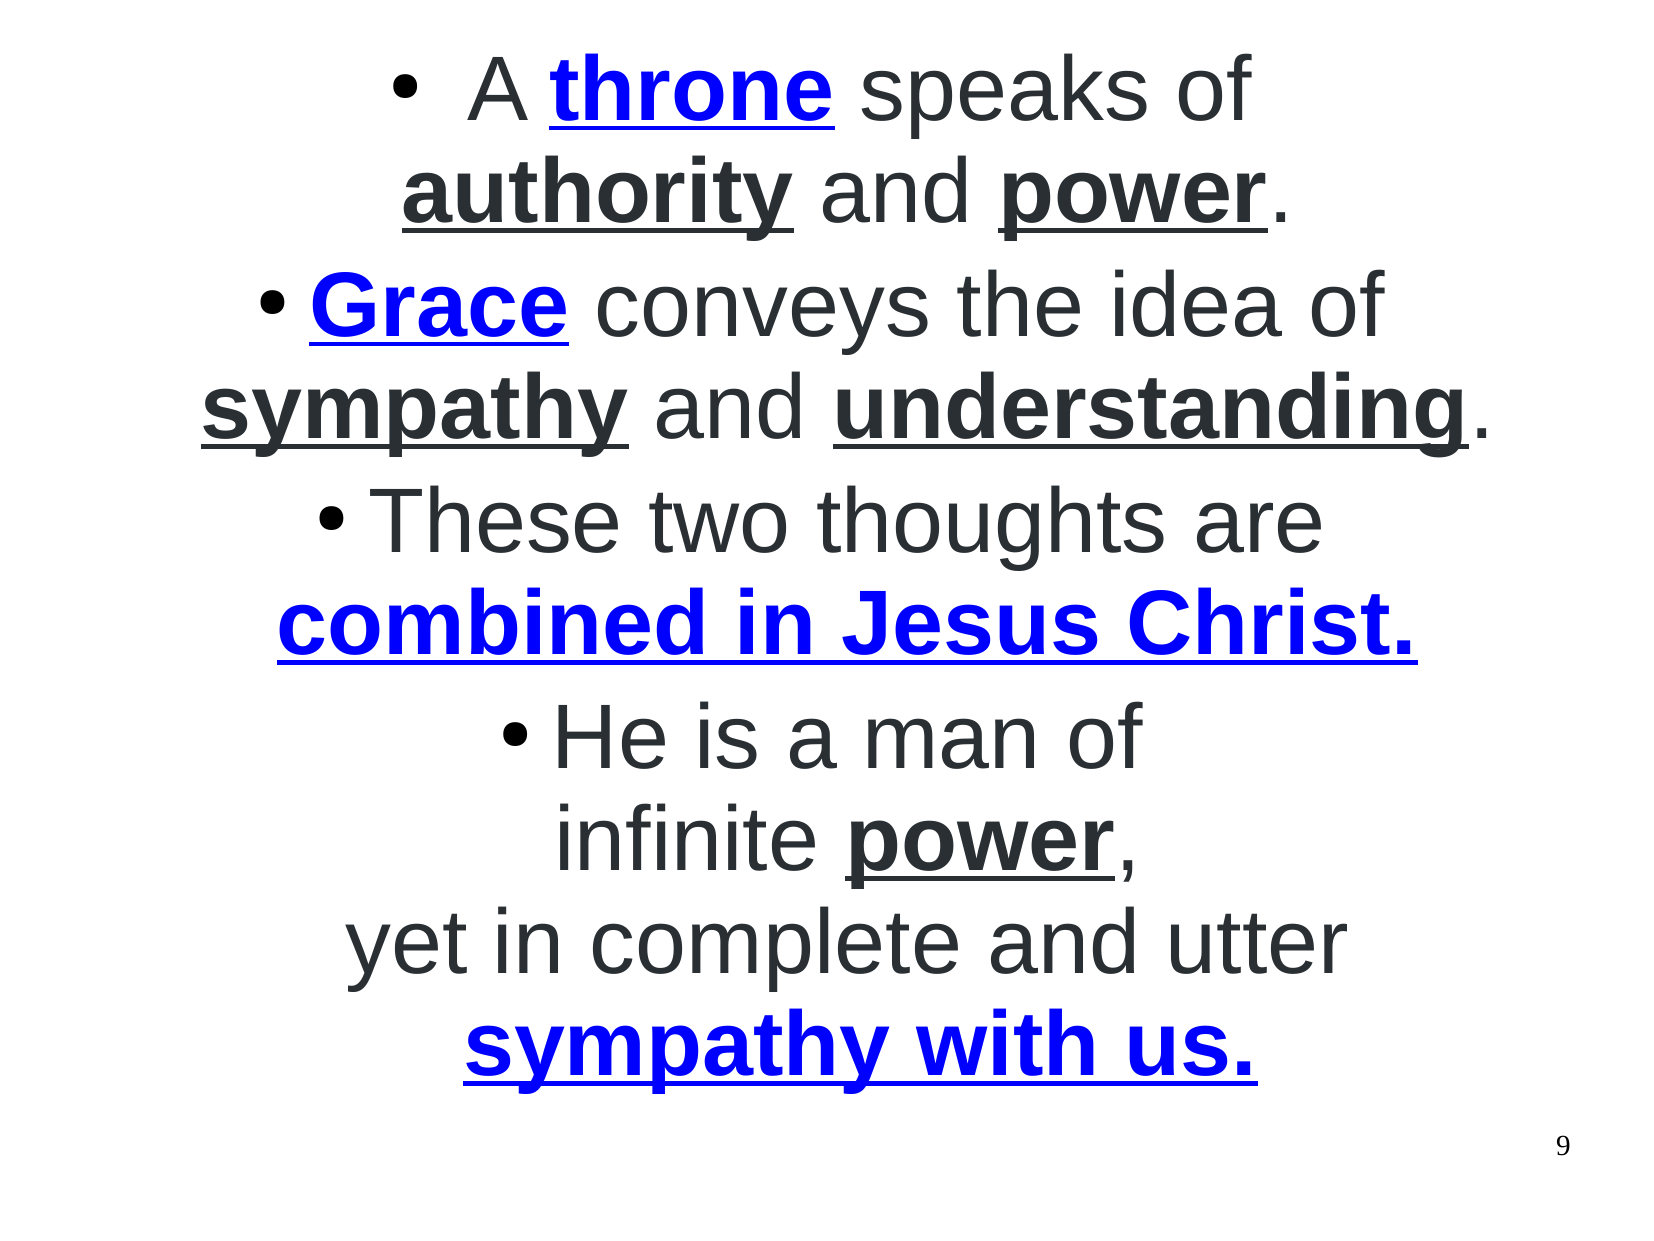

# A throne speaks of authority and power.
Grace conveys the idea of
sympathy and understanding.
These two thoughts are
combined in Jesus Christ.
He is a man of
infinite power,
yet in complete and utter
sympathy with us.
9